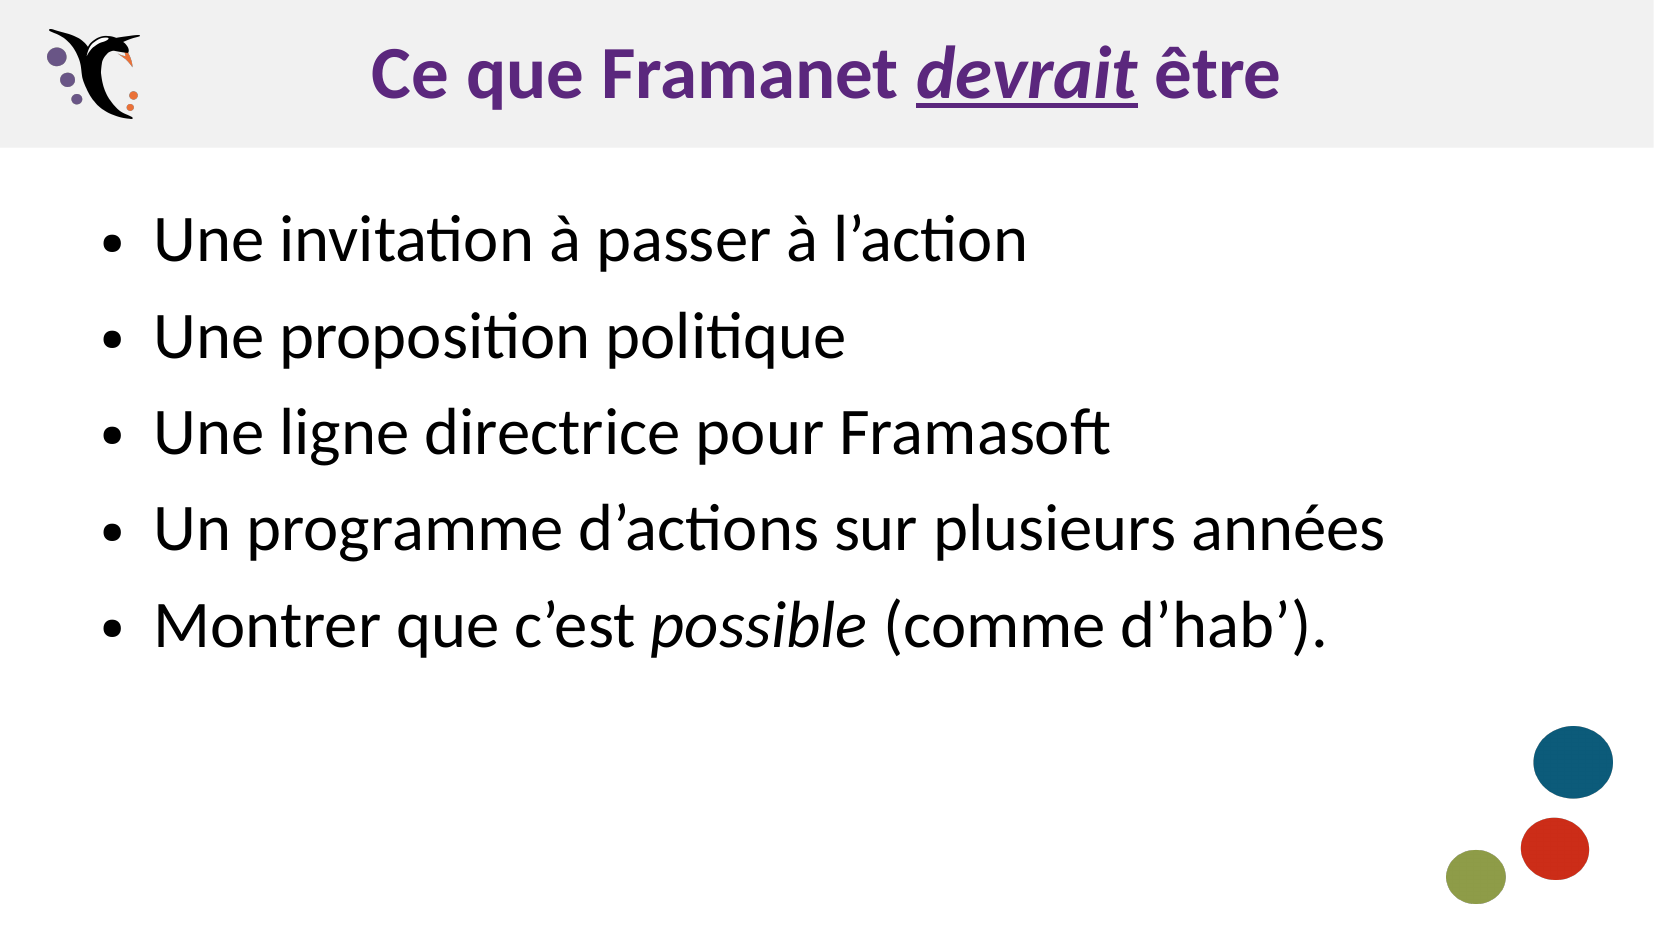

# Ce que Framanet devrait être
Une invitation à passer à l’action
Une proposition politique
Une ligne directrice pour Framasoft
Un programme d’actions sur plusieurs années
Montrer que c’est possible (comme d’hab’).